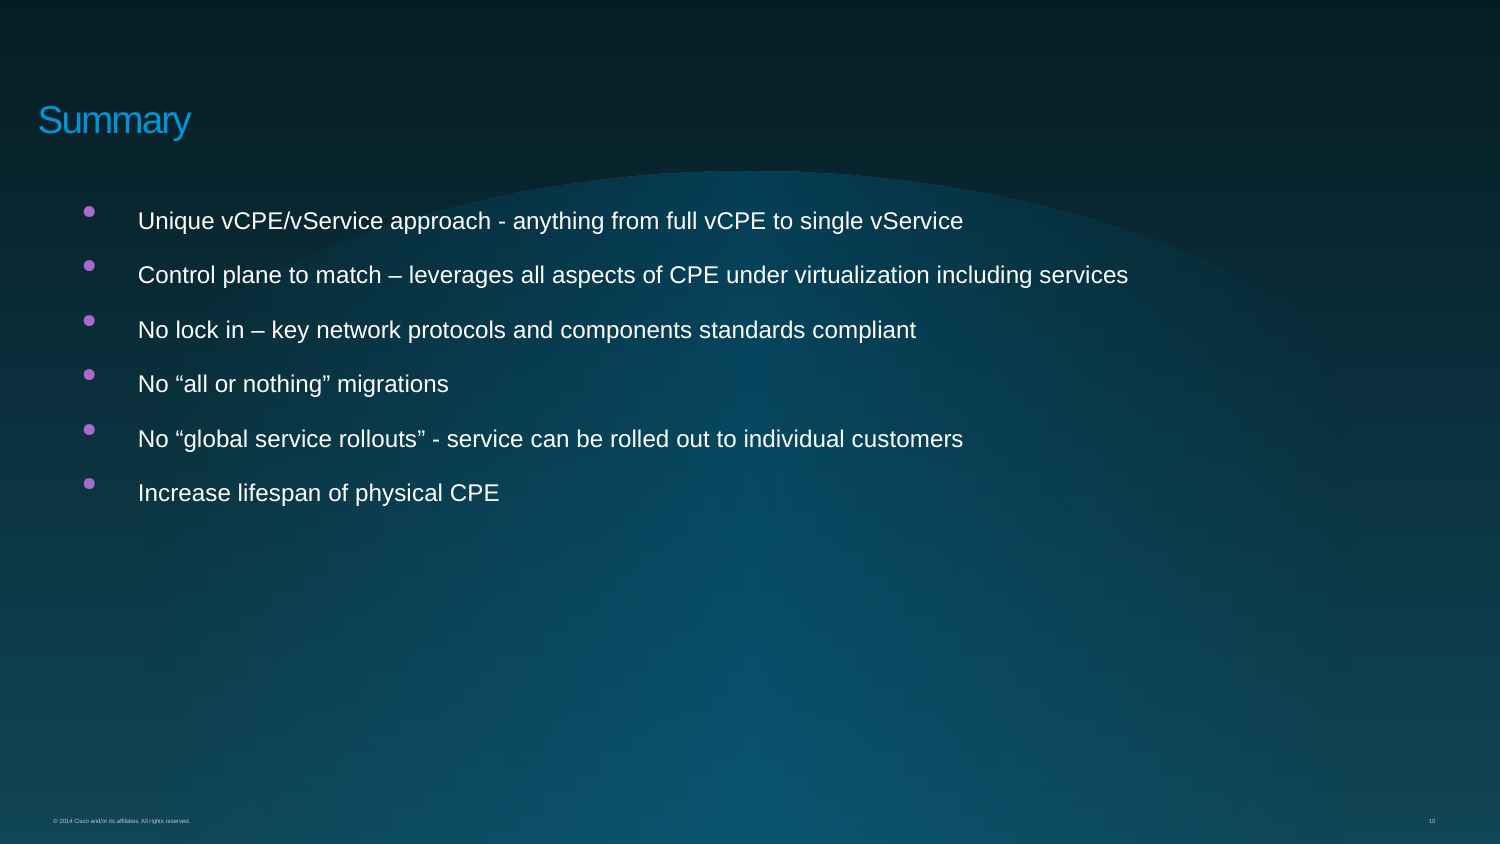

# Summary
Unique vCPE/vService approach - anything from full vCPE to single vService
Control plane to match – leverages all aspects of CPE under virtualization including services
No lock in – key network protocols and components standards compliant
No “all or nothing” migrations
No “global service rollouts” - service can be rolled out to individual customers
Increase lifespan of physical CPE